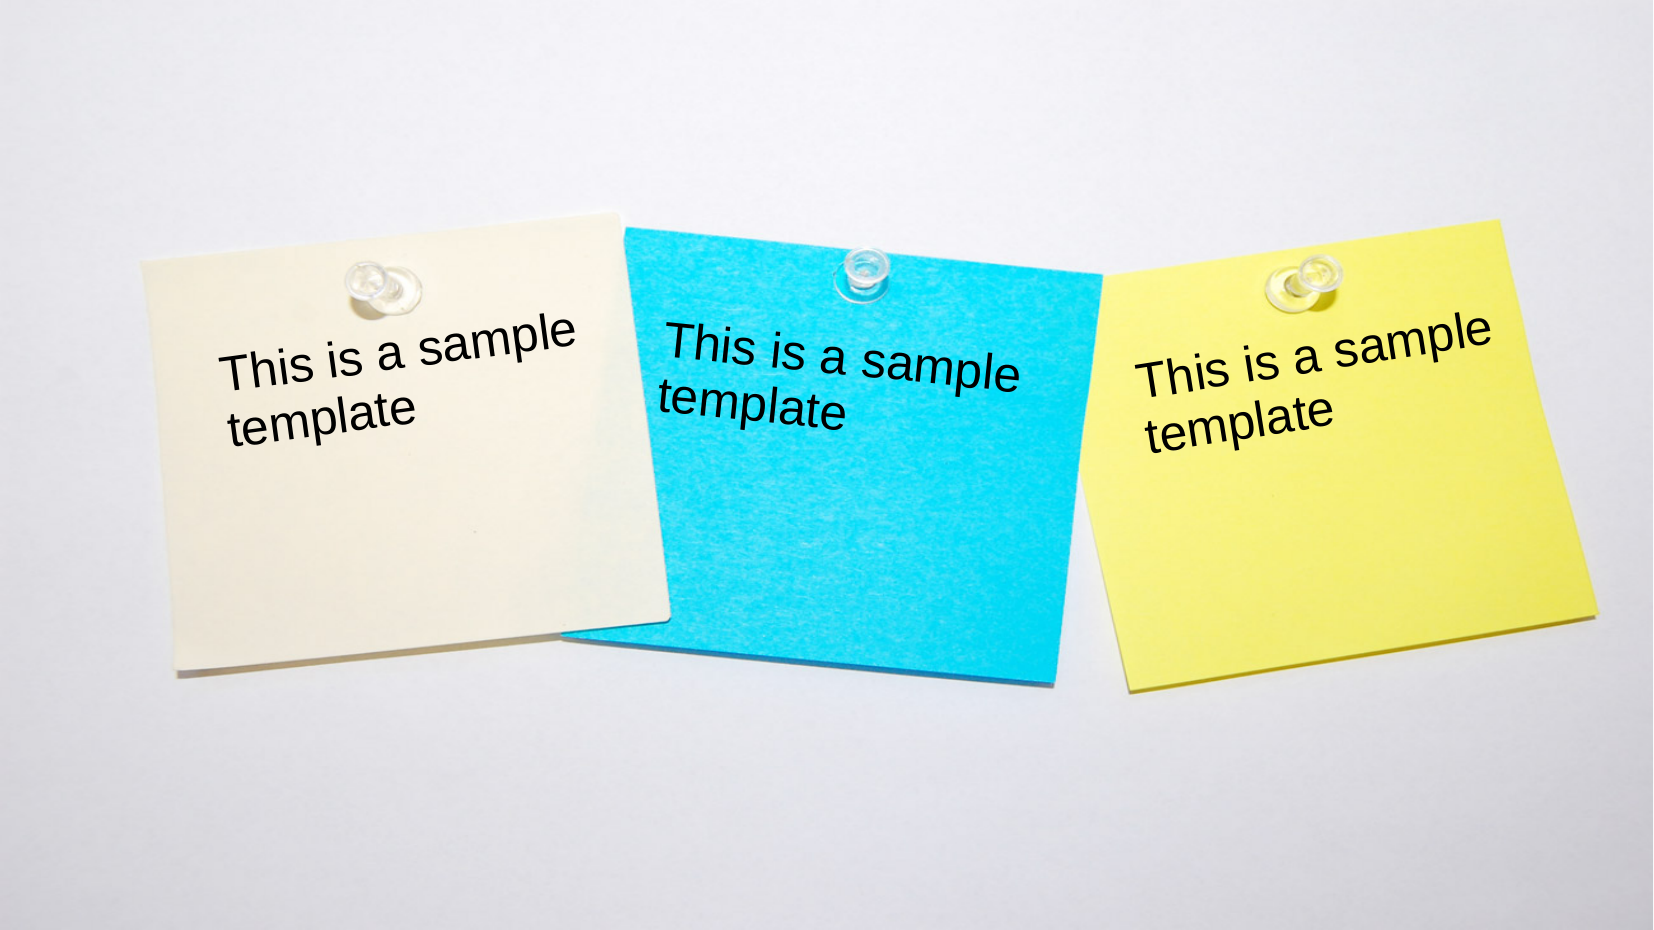

#
This is a sample template
This is a sample template
This is a sample template